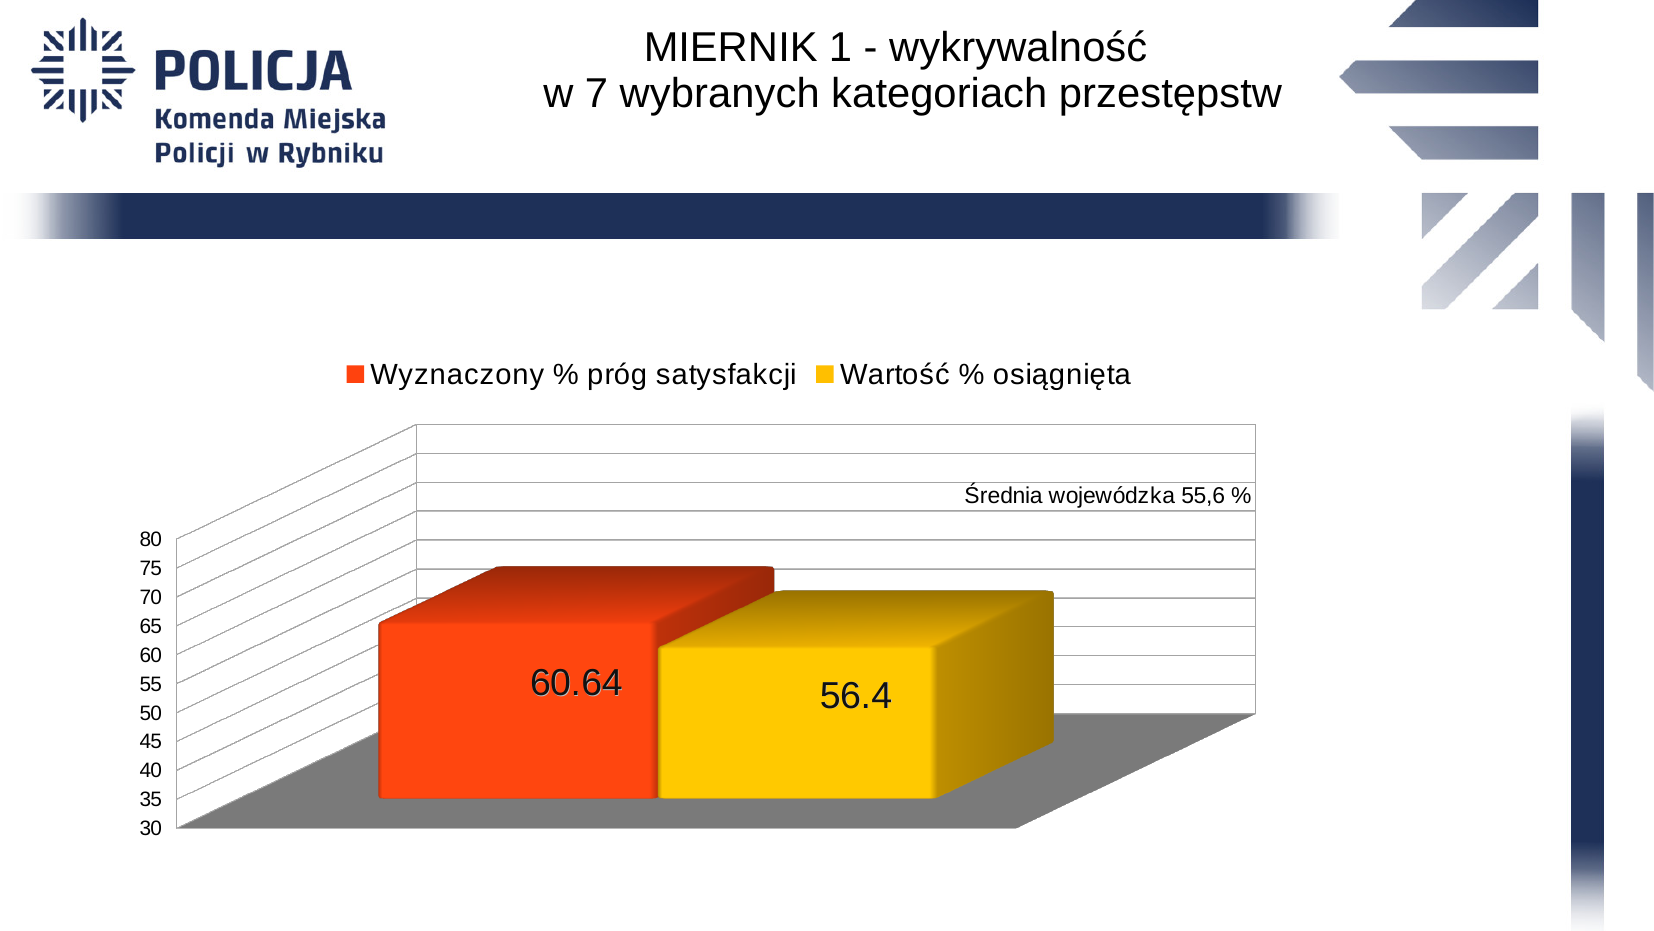

# MIERNIK 1 - wykrywalność w 7 wybranych kategoriach przestępstw
[unsupported chart]